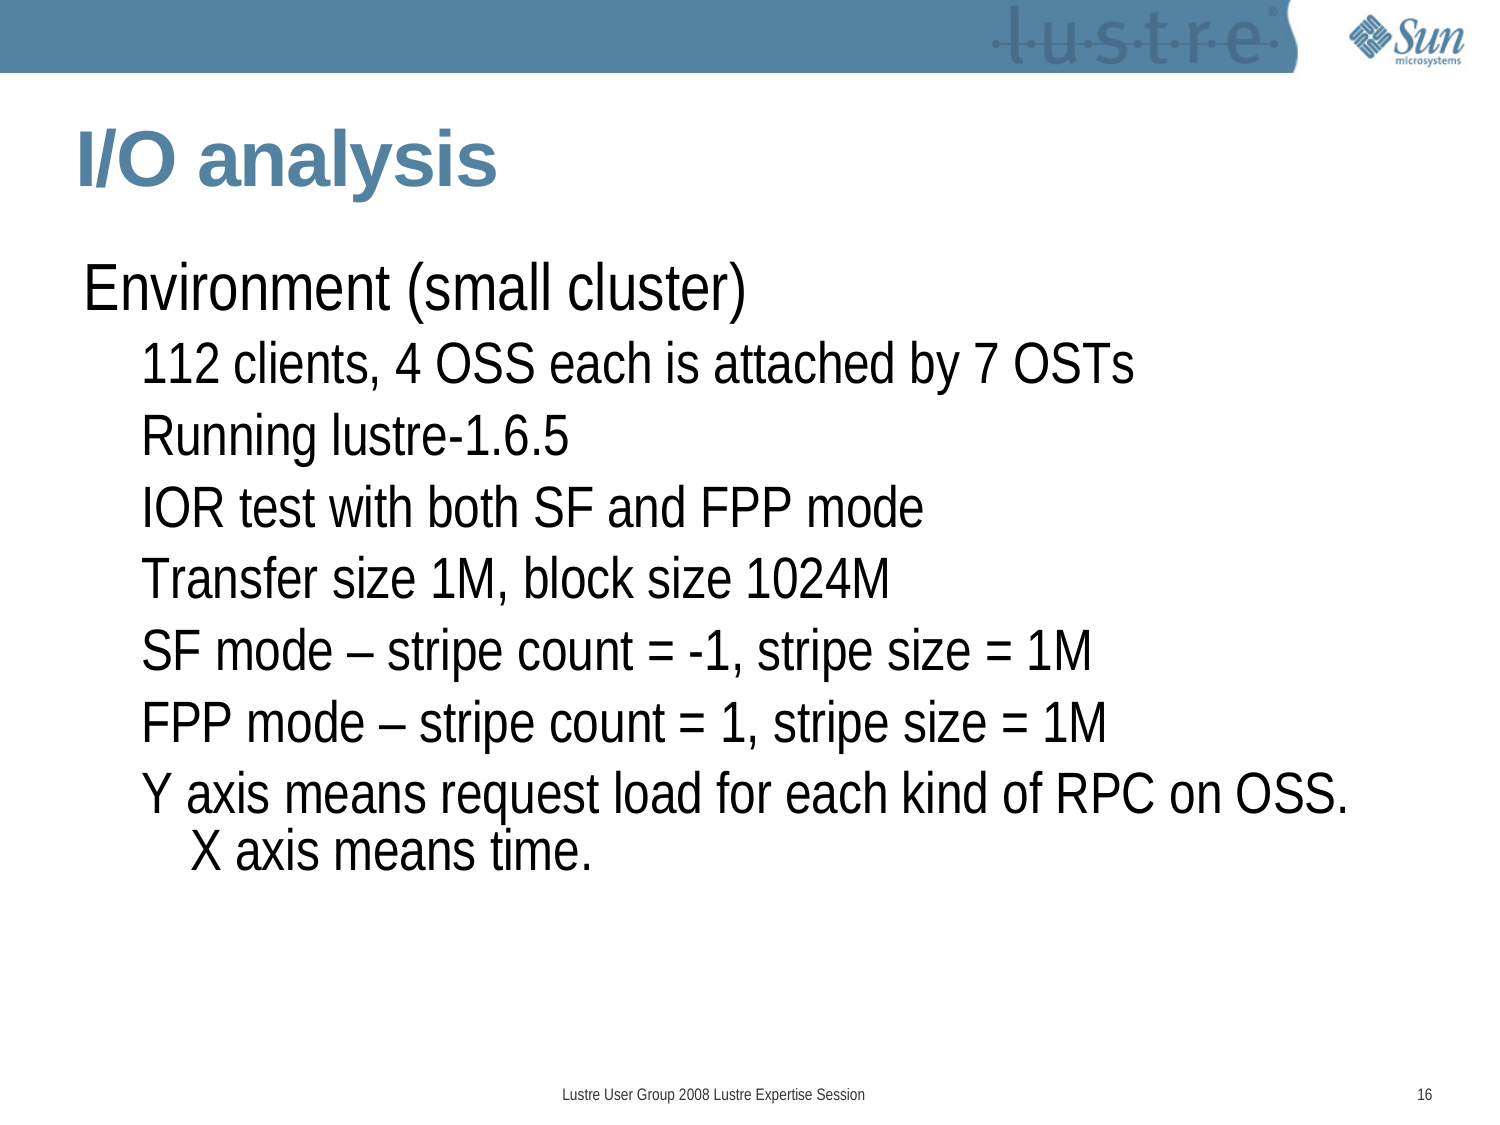

# I/O analysis
Environment (small cluster)
112 clients, 4 OSS each is attached by 7 OSTs
Running lustre-1.6.5
IOR test with both SF and FPP mode
Transfer size 1M, block size 1024M
SF mode – stripe count = -1, stripe size = 1M
FPP mode – stripe count = 1, stripe size = 1M
Y axis means request load for each kind of RPC on OSS. X axis means time.